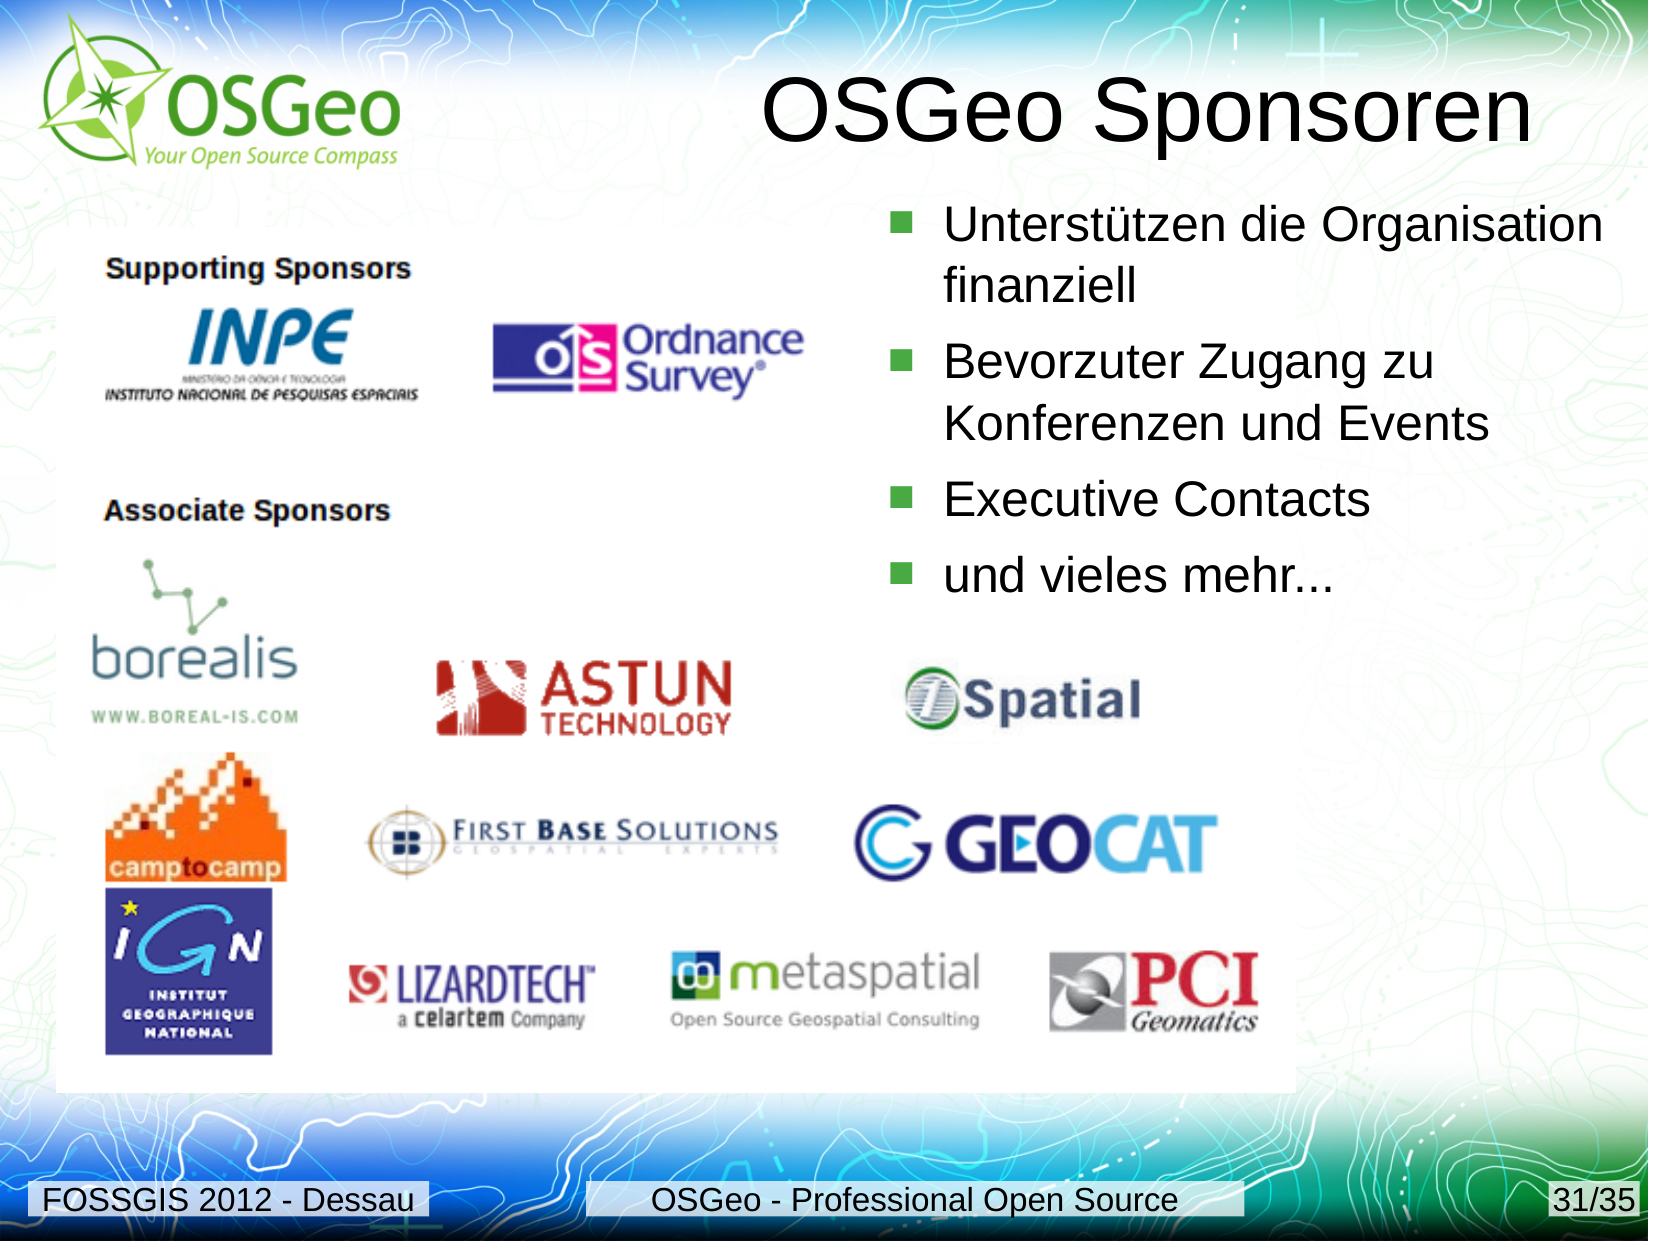

# OSGeo Sponsoren
Unterstützen die Organisation finanziell
Bevorzuter Zugang zu Konferenzen und Events
Executive Contacts
und vieles mehr...
FOSSGIS 2012 - Dessau
OSGeo - Professional Open Source
31